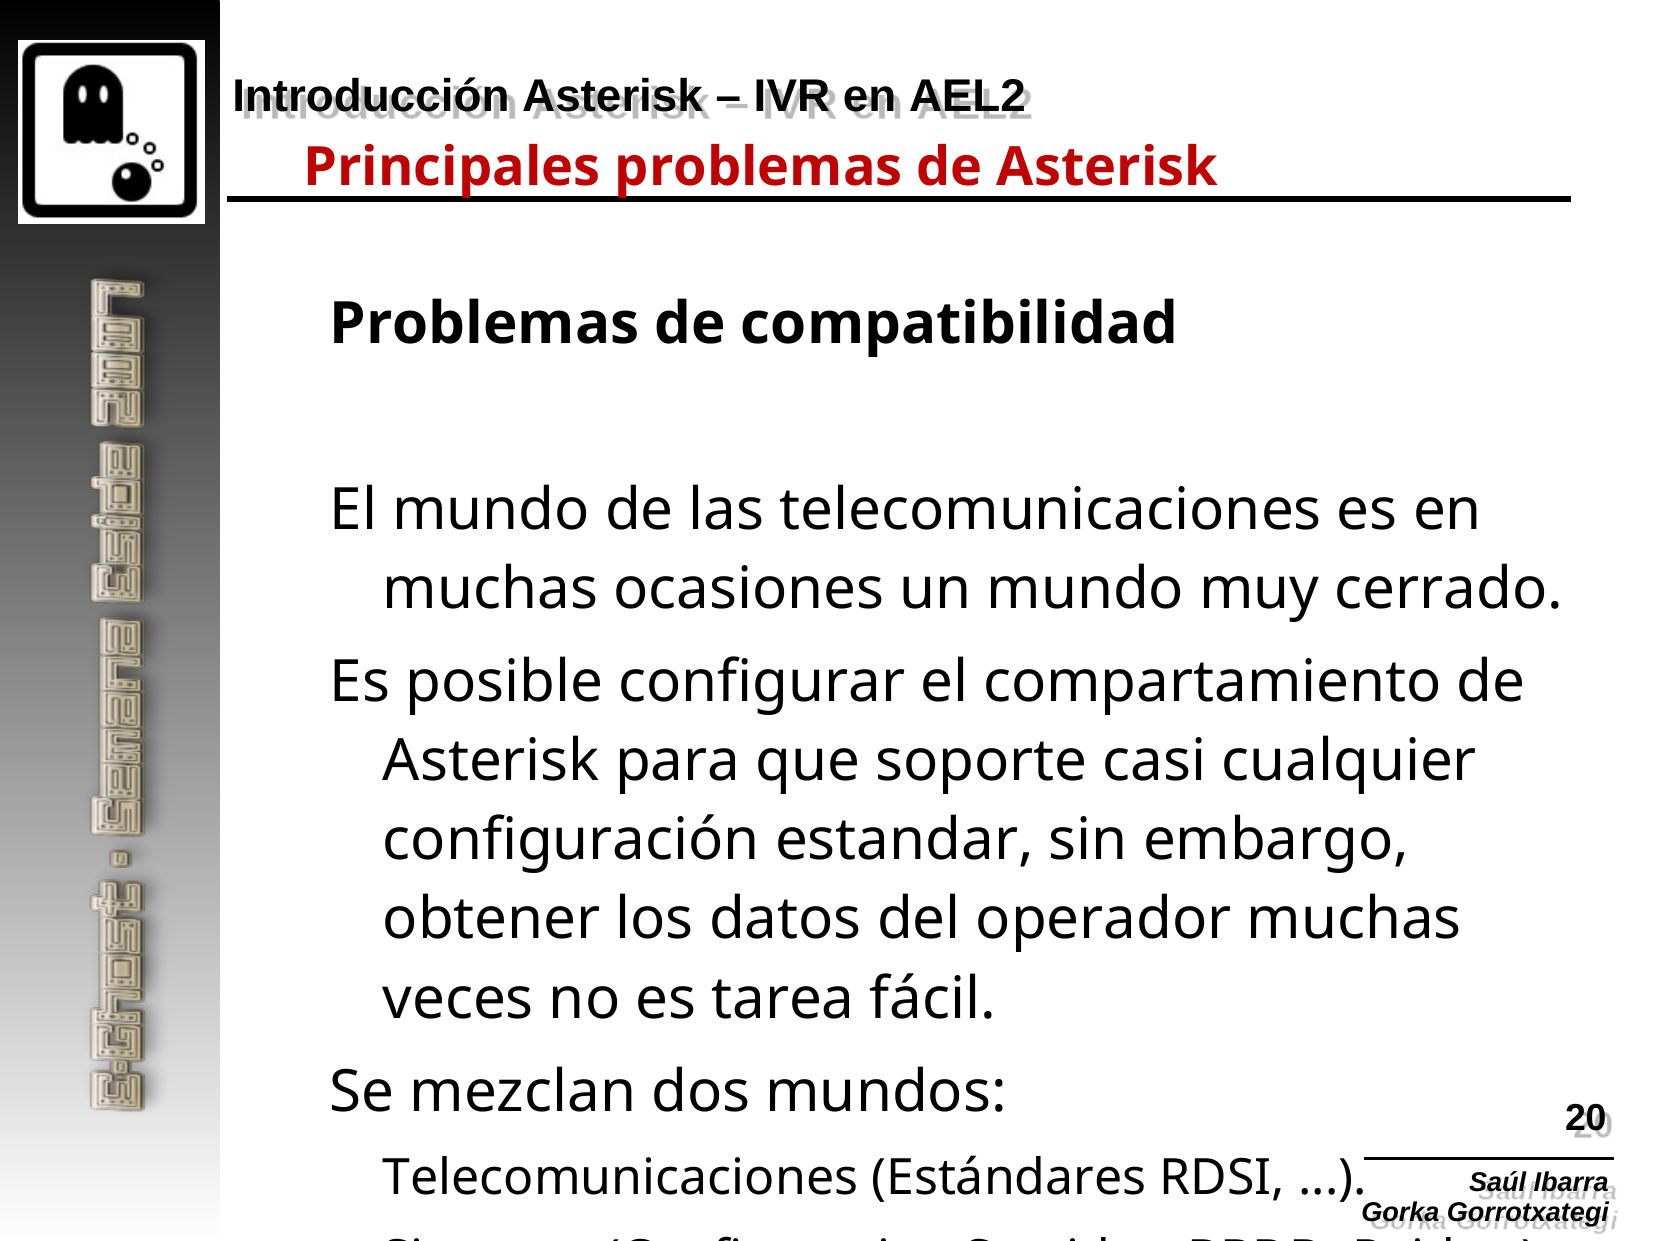

Principales problemas de Asterisk
# Problemas de compatibilidad
El mundo de las telecomunicaciones es en muchas ocasiones un mundo muy cerrado.
Es posible configurar el compartamiento de Asterisk para que soporte casi cualquier configuración estandar, sin embargo, obtener los datos del operador muchas veces no es tarea fácil.
Se mezclan dos mundos:
Telecomunicaciones (Estándares RDSI, ...).
Sistemas (Configuracion Servidor: BBDD, Raid, ...).